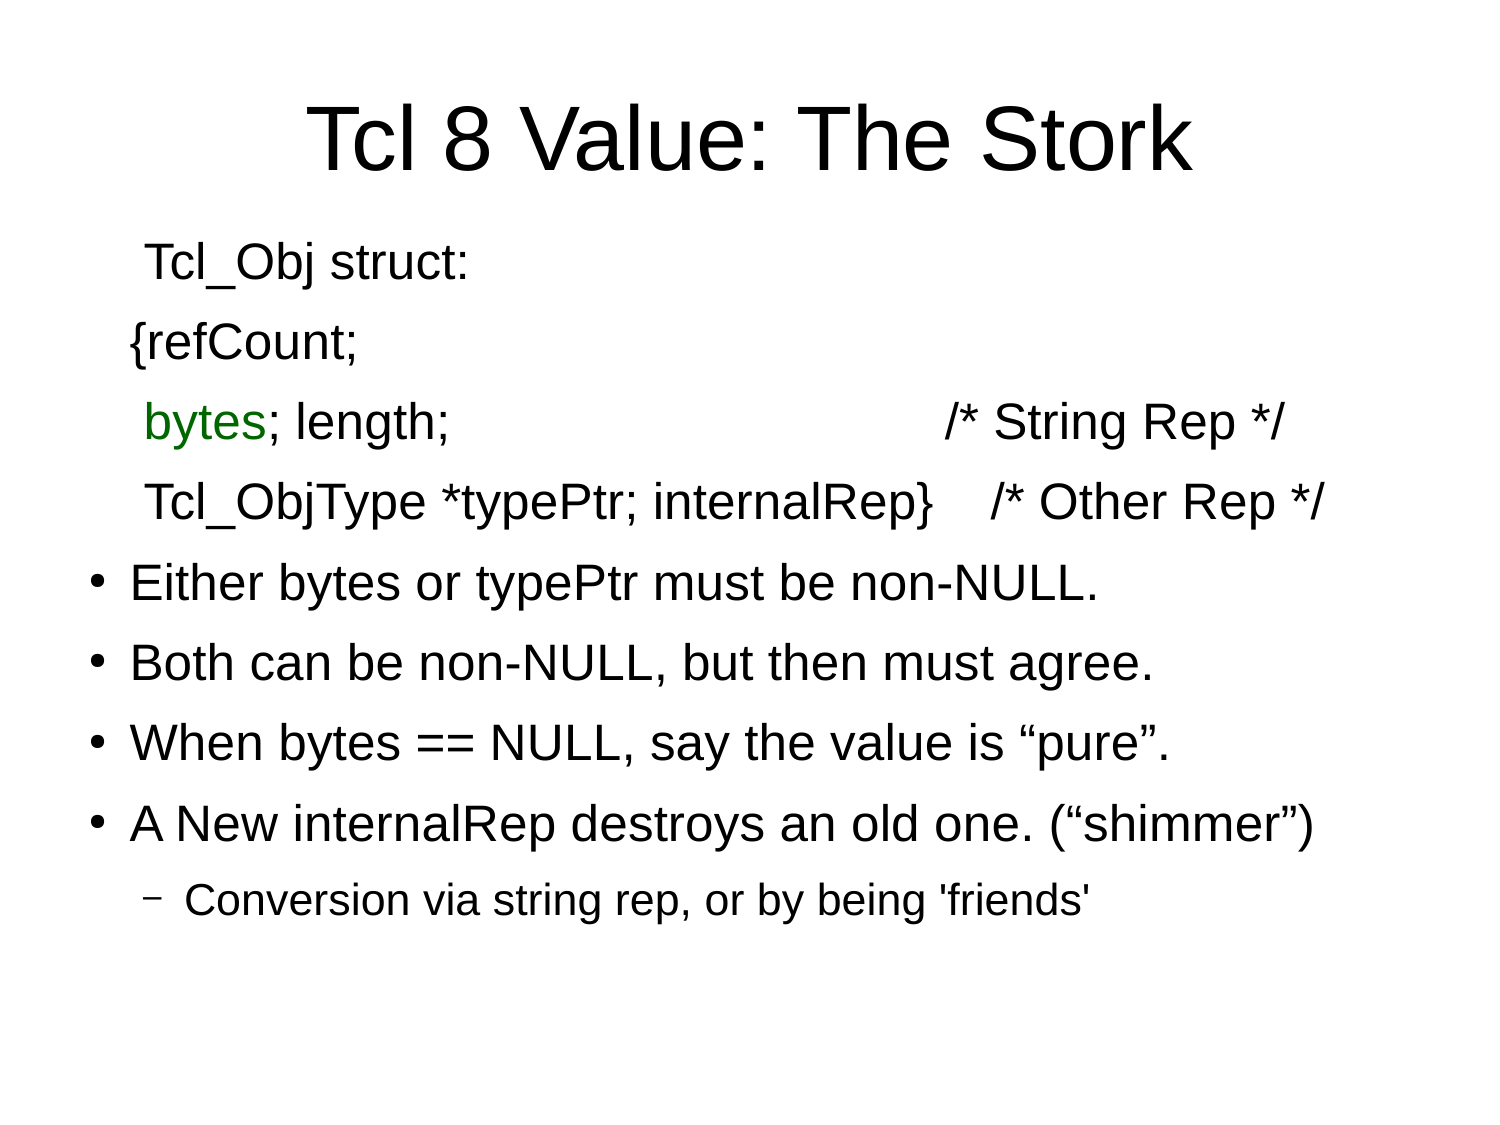

# Tcl 8 Value: The Stork
 Tcl_Obj struct:
{refCount;
 bytes; length;		 /* String Rep */
 Tcl_ObjType *typePtr; internalRep} /* Other Rep */
Either bytes or typePtr must be non-NULL.
Both can be non-NULL, but then must agree.
When bytes == NULL, say the value is “pure”.
A New internalRep destroys an old one. (“shimmer”)
Conversion via string rep, or by being 'friends'